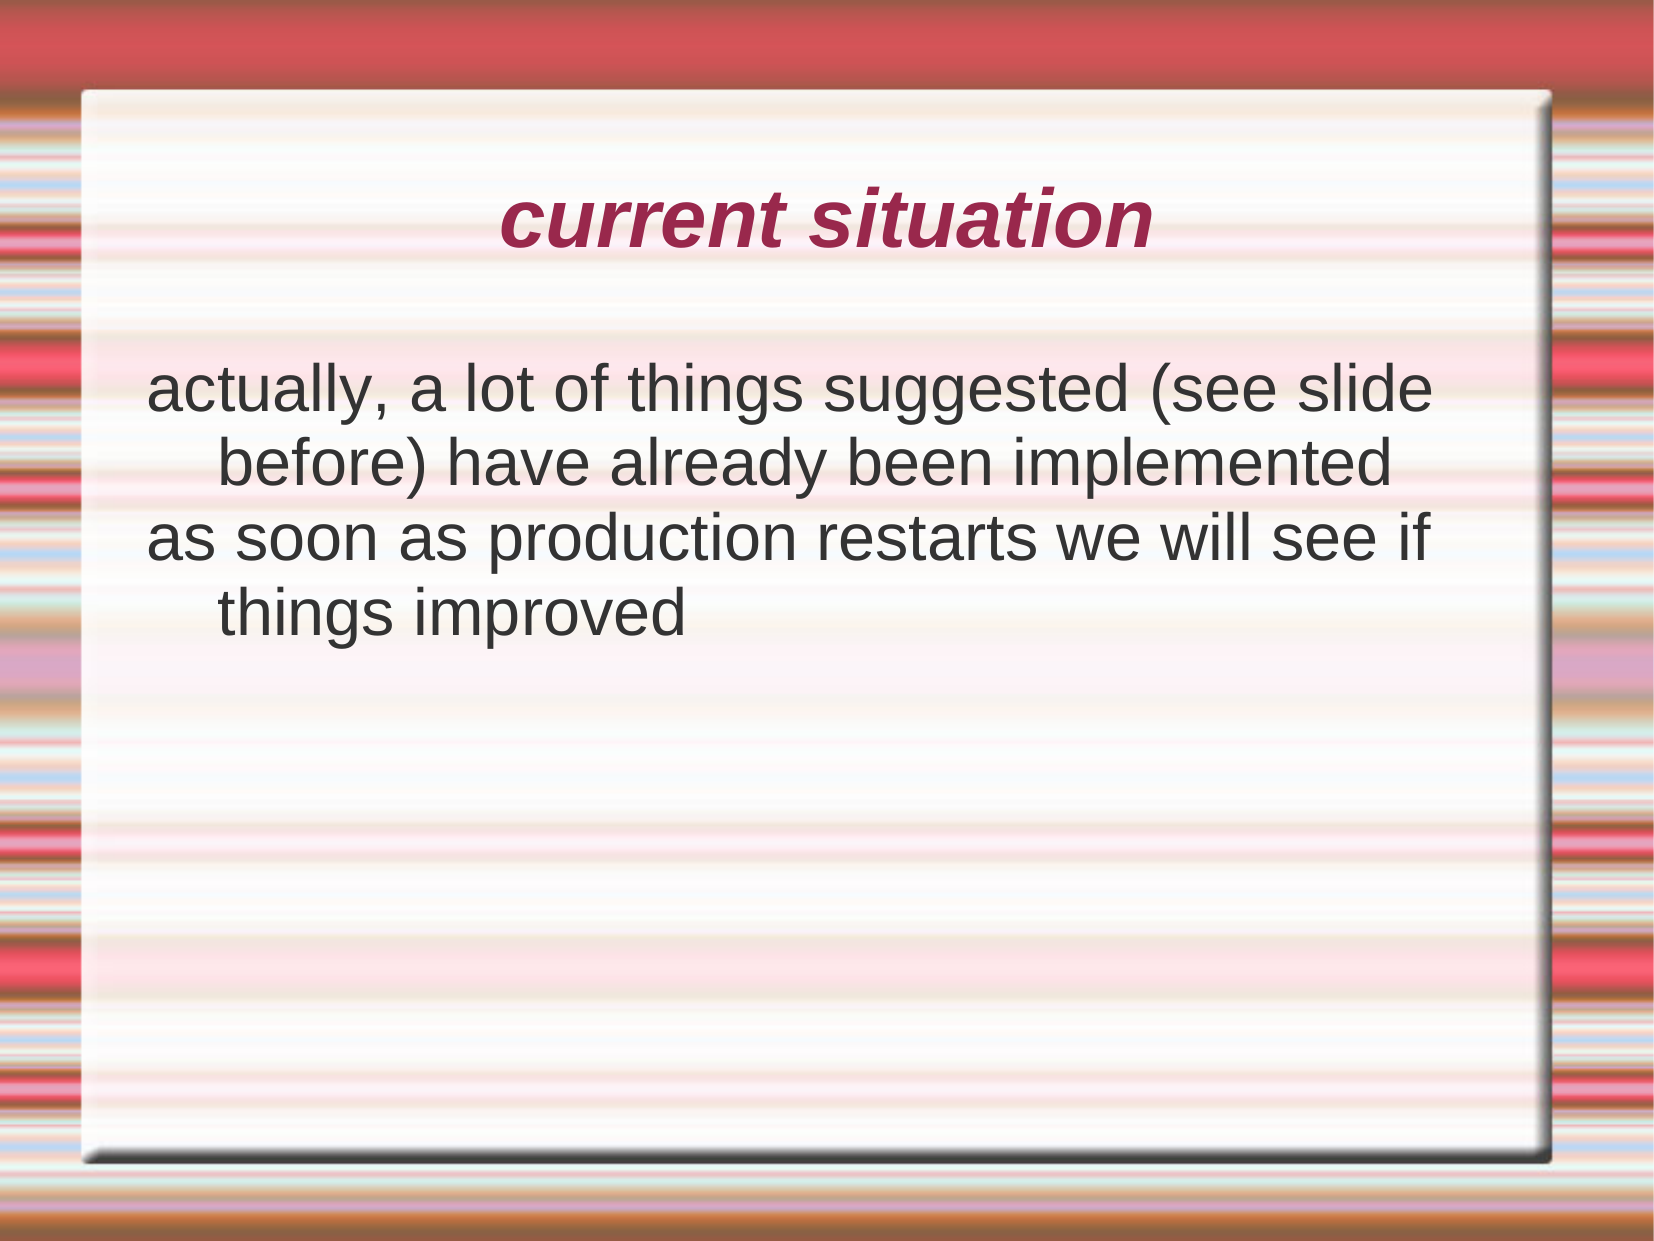

# current situation
actually, a lot of things suggested (see slide before) have already been implemented
as soon as production restarts we will see if things improved